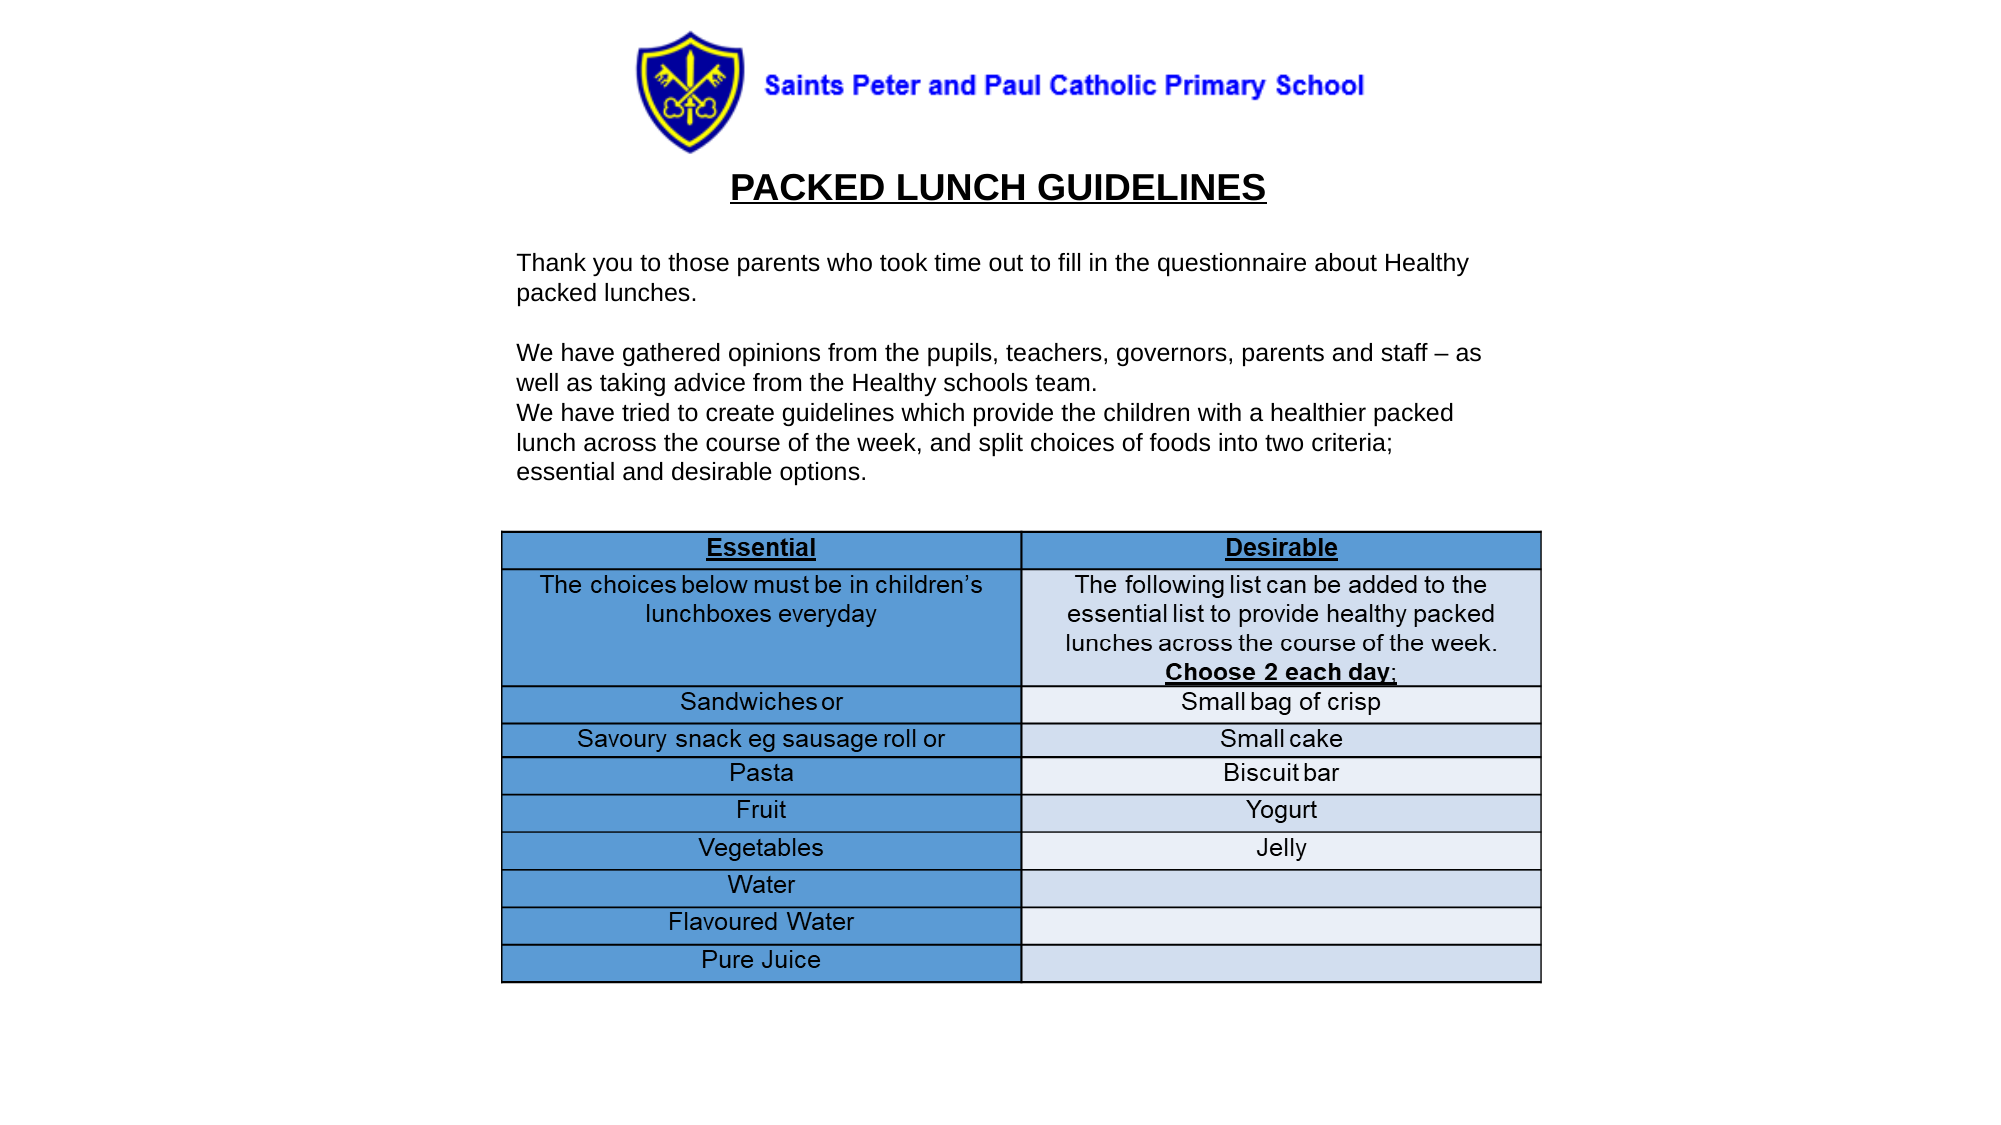

PACKED LUNCH GUIDELINES
Thank you to those parents who took time out to fill in the questionnaire about Healthy packed lunches.
We have gathered opinions from the pupils, teachers, governors, parents and staff – as well as taking advice from the Healthy schools team.
We have tried to create guidelines which provide the children with a healthier packed lunch across the course of the week, and split choices of foods into two criteria; essential and desirable options.